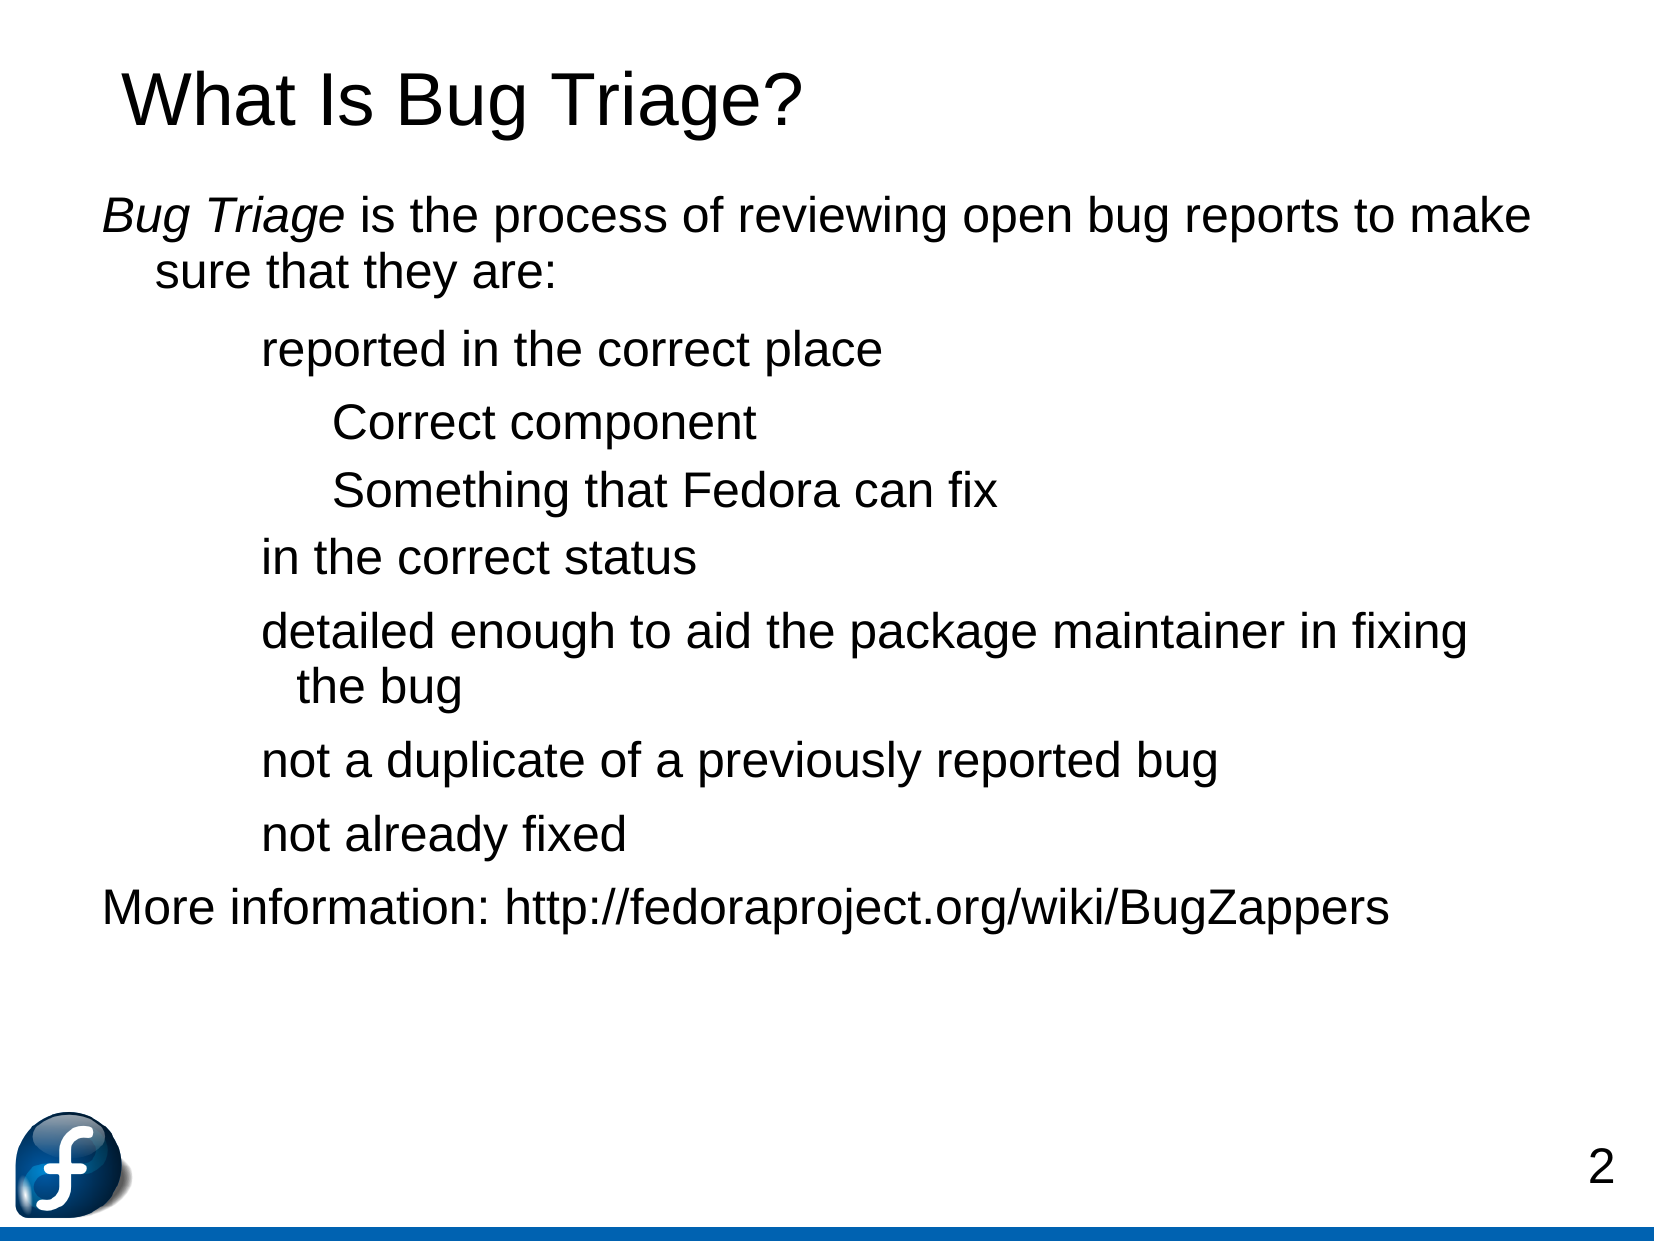

# What Is Bug Triage?
Bug Triage is the process of reviewing open bug reports to make sure that they are:
reported in the correct place
Correct component
Something that Fedora can fix
in the correct status
detailed enough to aid the package maintainer in fixing the bug
not a duplicate of a previously reported bug
not already fixed
More information: http://fedoraproject.org/wiki/BugZappers